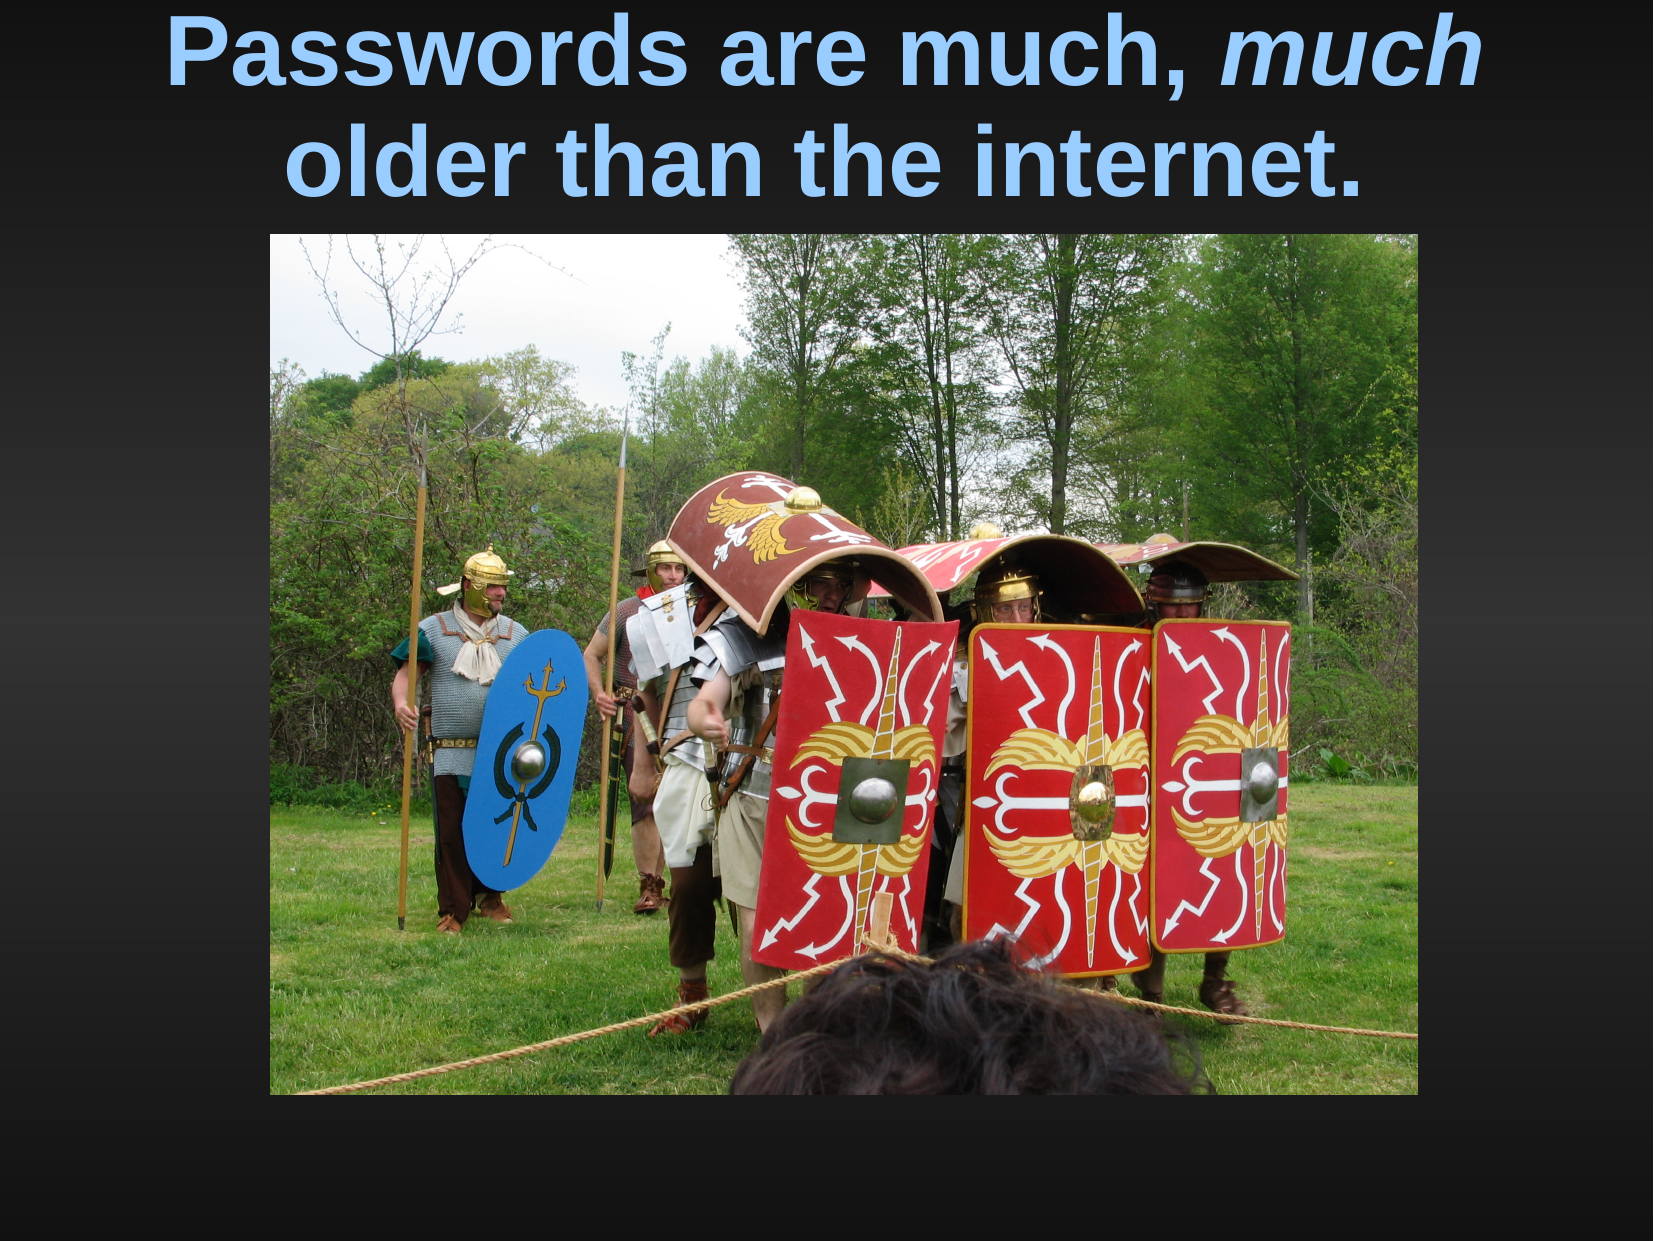

# Passwords are much, much older than the internet.